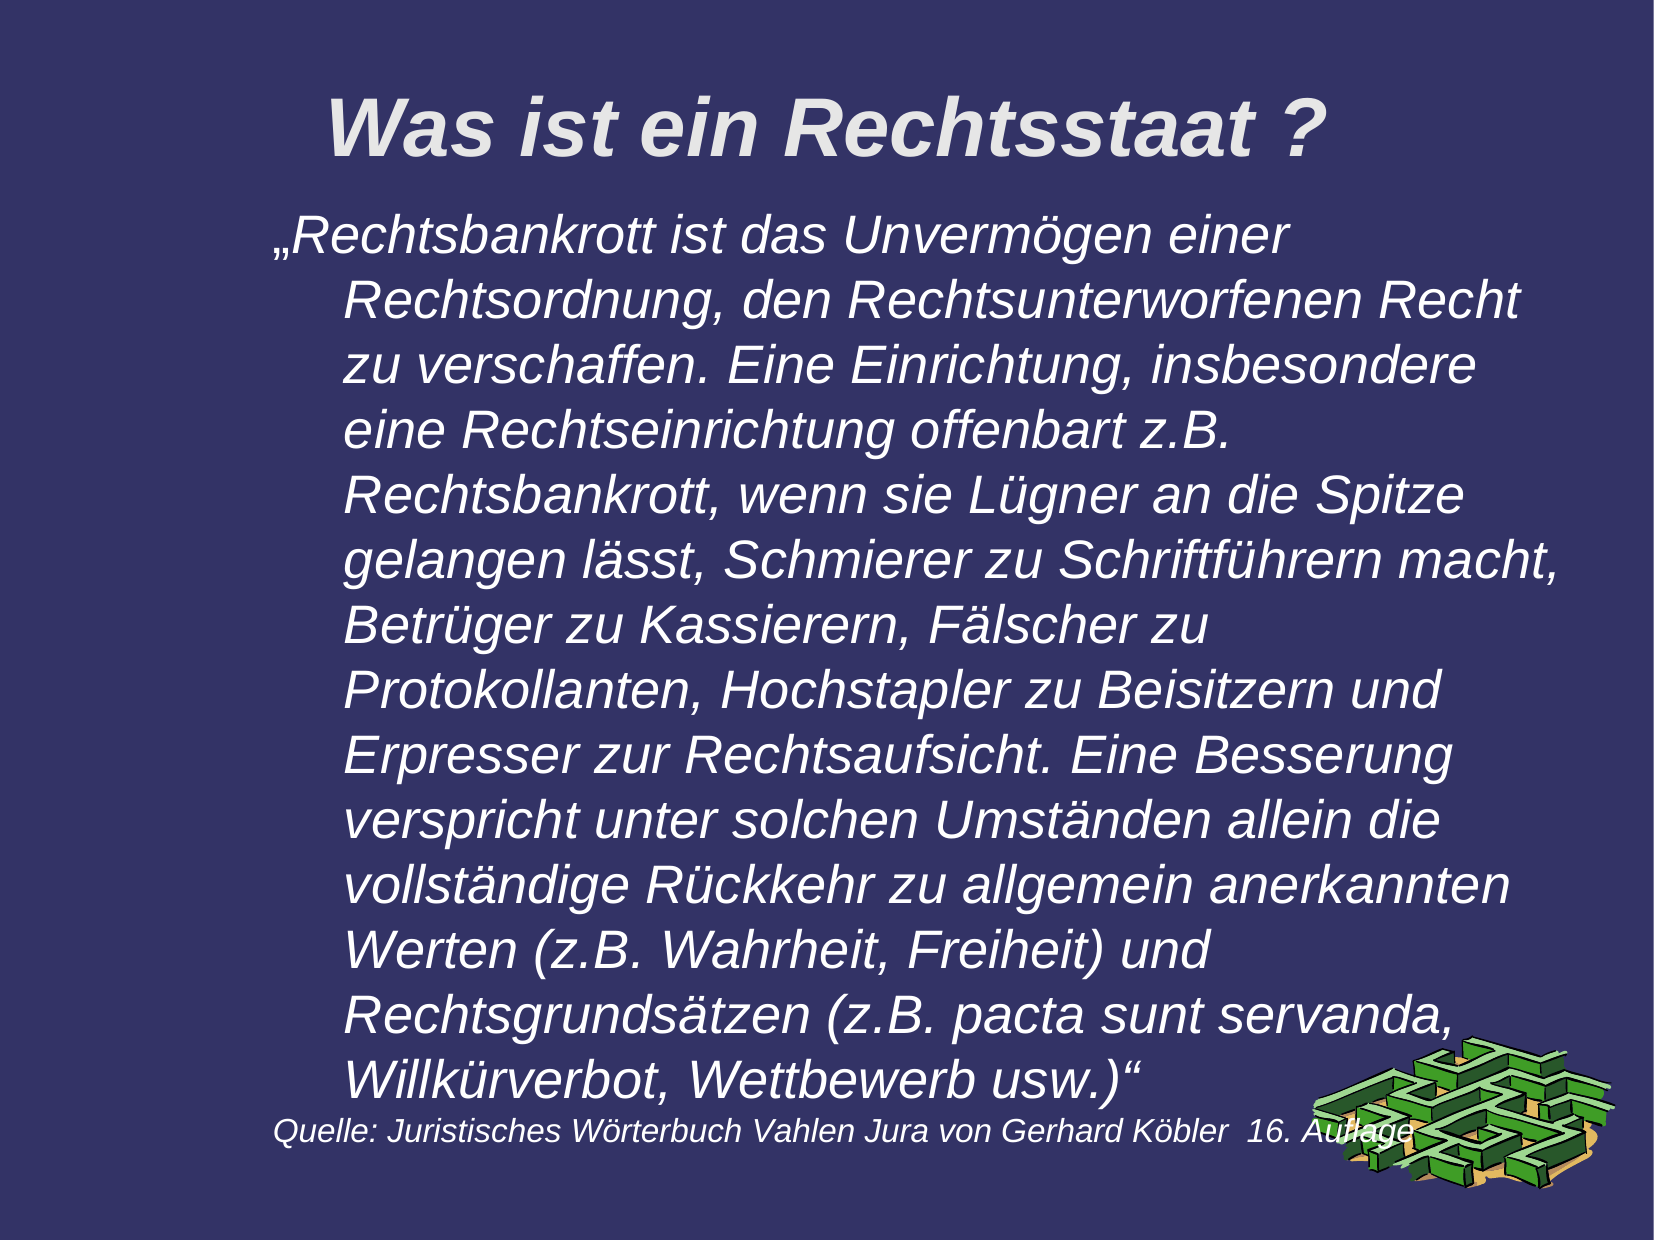

# Was ist ein Rechtsstaat ?
„Rechtsbankrott ist das Unvermögen einer Rechtsordnung, den Rechtsunterworfenen Recht zu verschaffen. Eine Einrichtung, insbesondere eine Rechtseinrichtung offenbart z.B. Rechtsbankrott, wenn sie Lügner an die Spitze gelangen lässt, Schmierer zu Schriftführern macht, Betrüger zu Kassierern, Fälscher zu Protokollanten, Hochstapler zu Beisitzern und Erpresser zur Rechtsaufsicht. Eine Besserung verspricht unter solchen Umständen allein die vollständige Rückkehr zu allgemein anerkannten Werten (z.B. Wahrheit, Freiheit) und Rechtsgrundsätzen (z.B. pacta sunt servanda, Willkürverbot, Wettbewerb usw.)“
Quelle: Juristisches Wörterbuch Vahlen Jura von Gerhard Köbler 16. Auflage